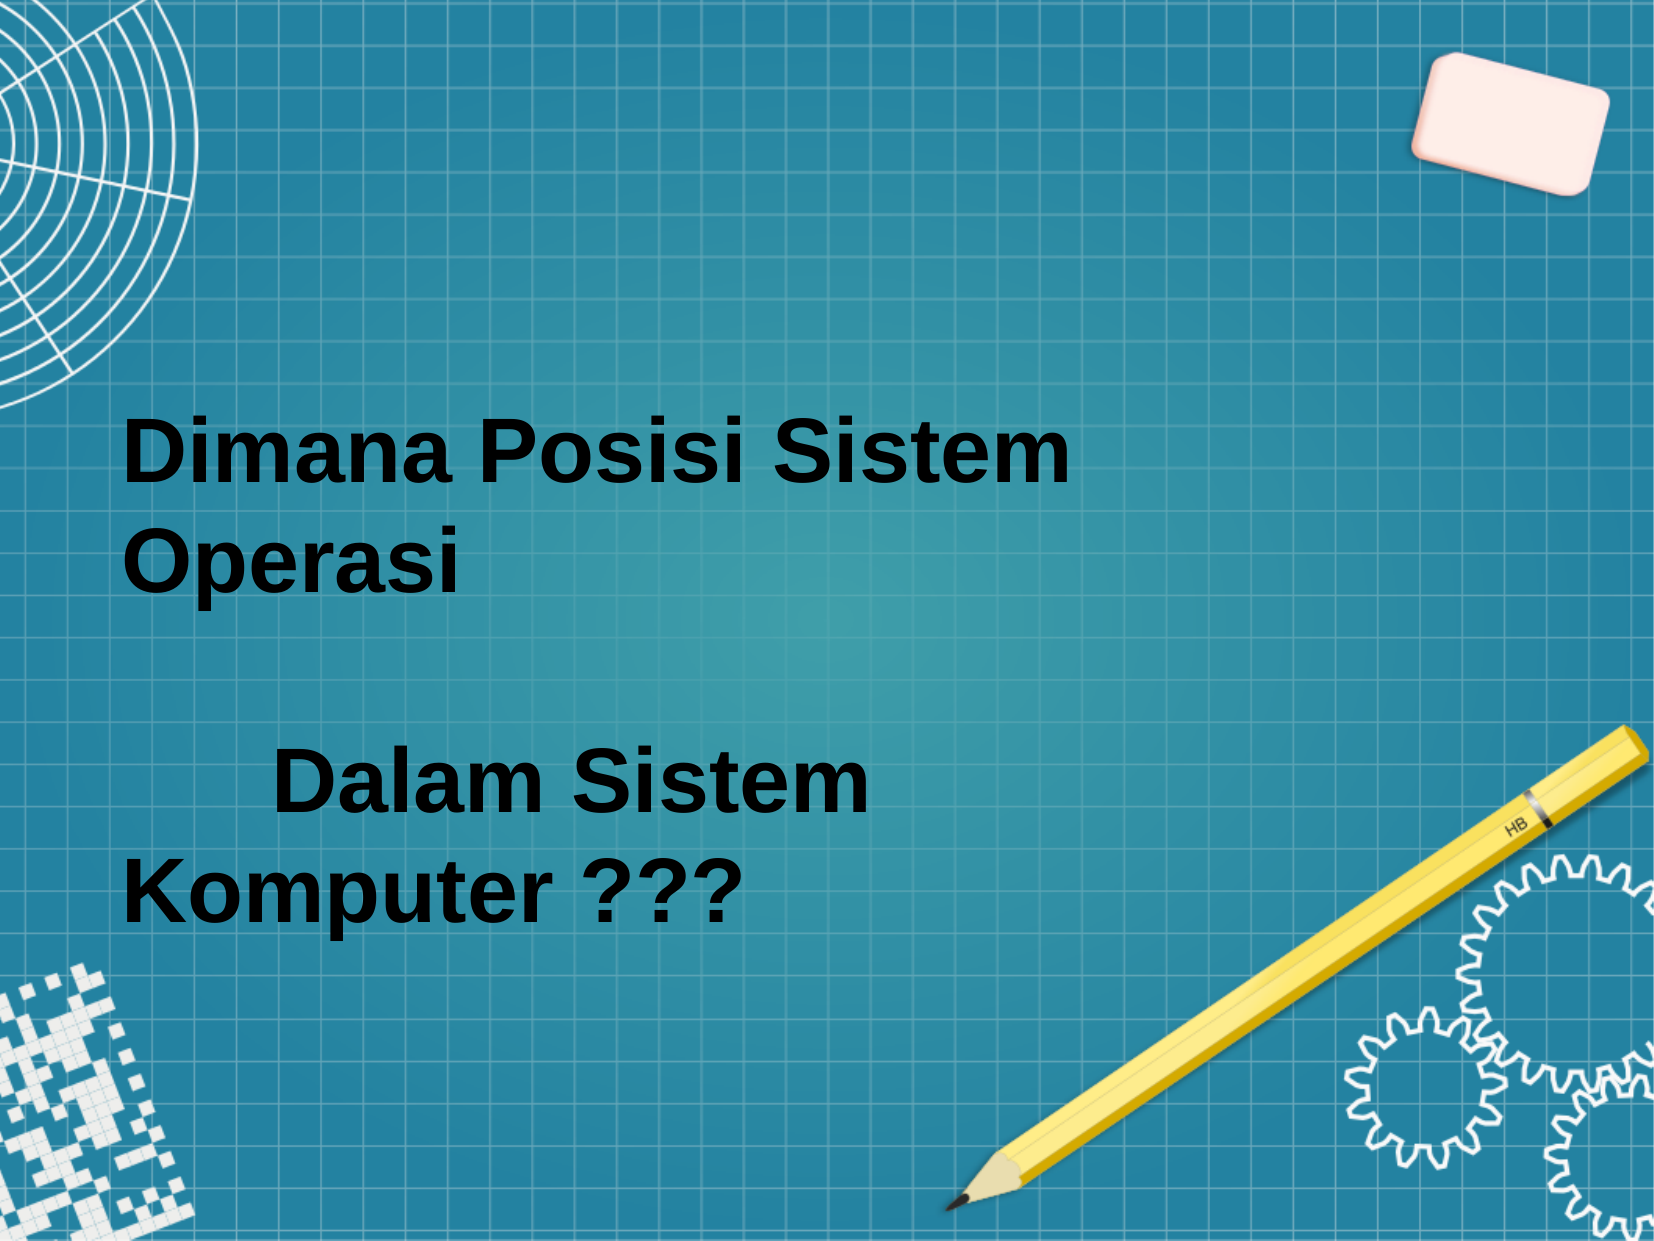

Dimana Posisi Sistem Operasi
	Dalam Sistem Komputer ???